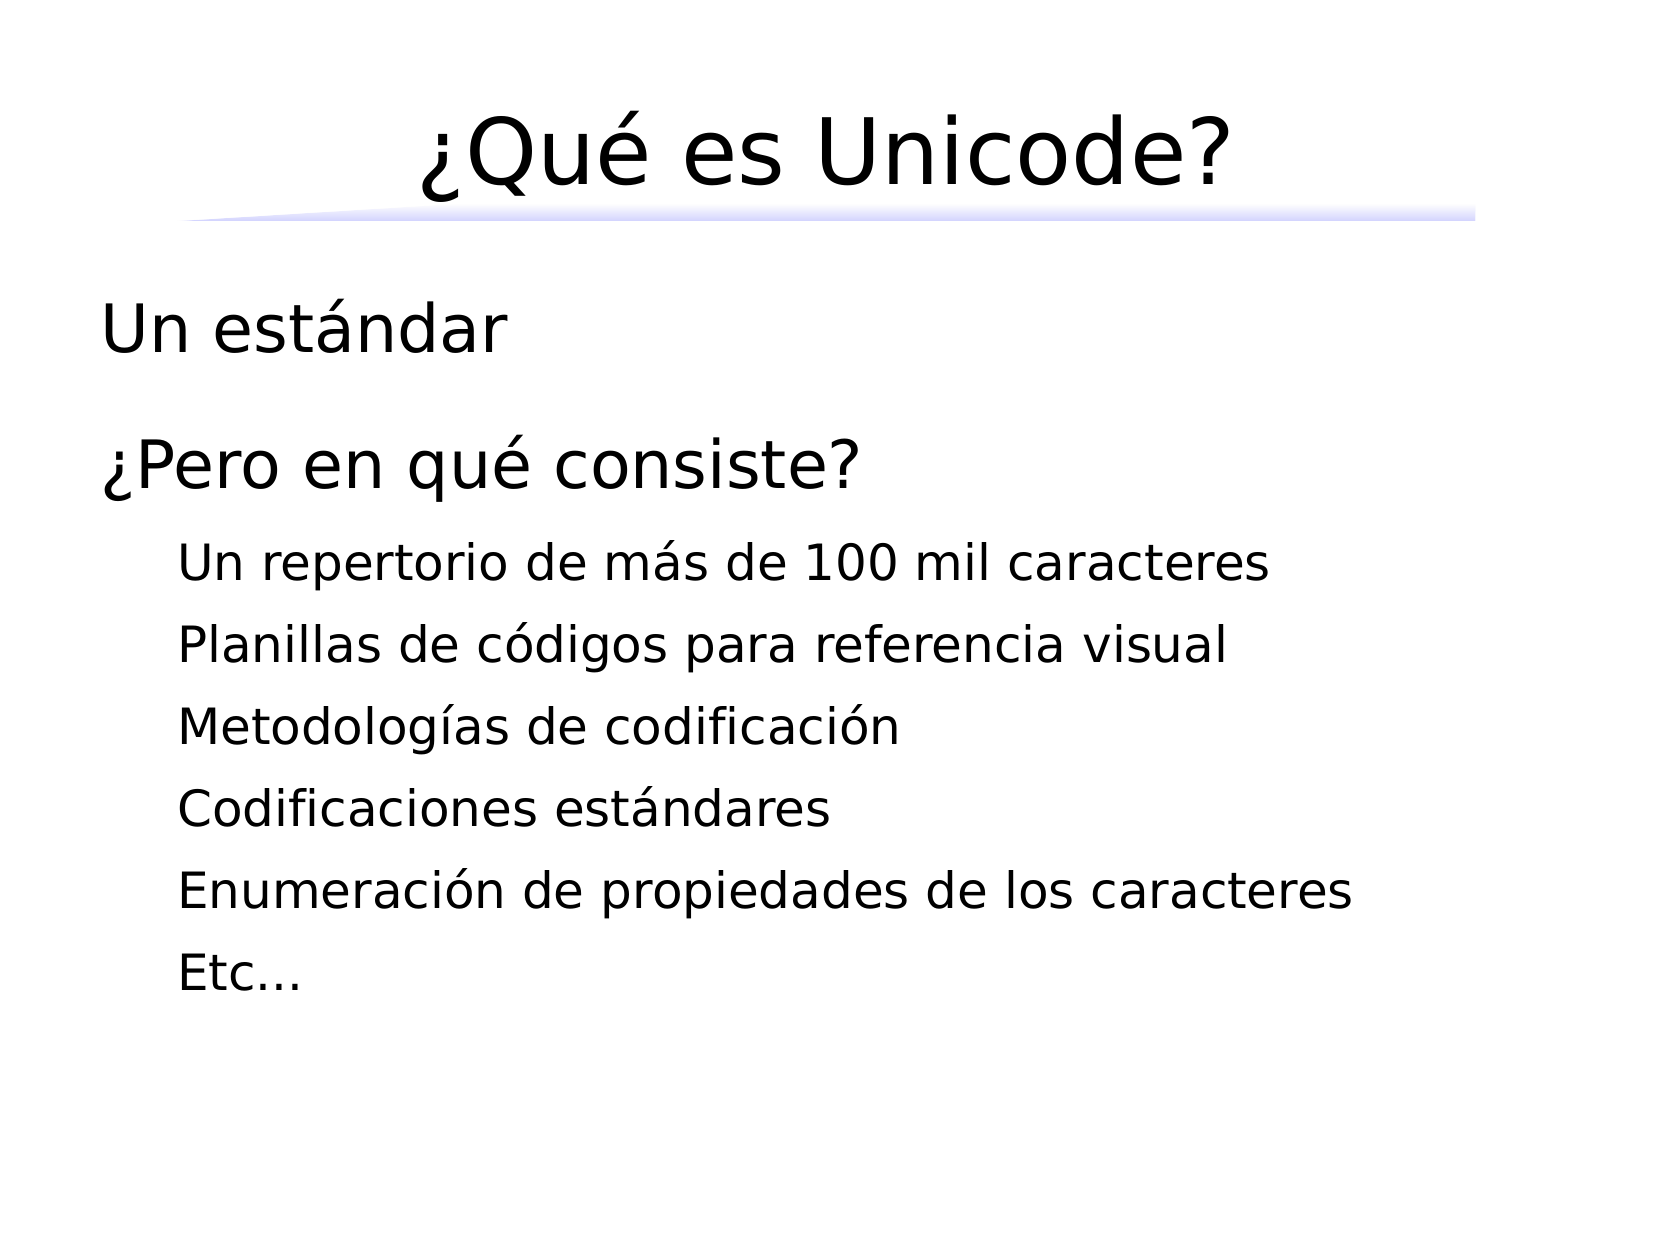

# ¿Qué es Unicode?
Un estándar
¿Pero en qué consiste?
Un repertorio de más de 100 mil caracteres
Planillas de códigos para referencia visual
Metodologías de codificación
Codificaciones estándares
Enumeración de propiedades de los caracteres
Etc...